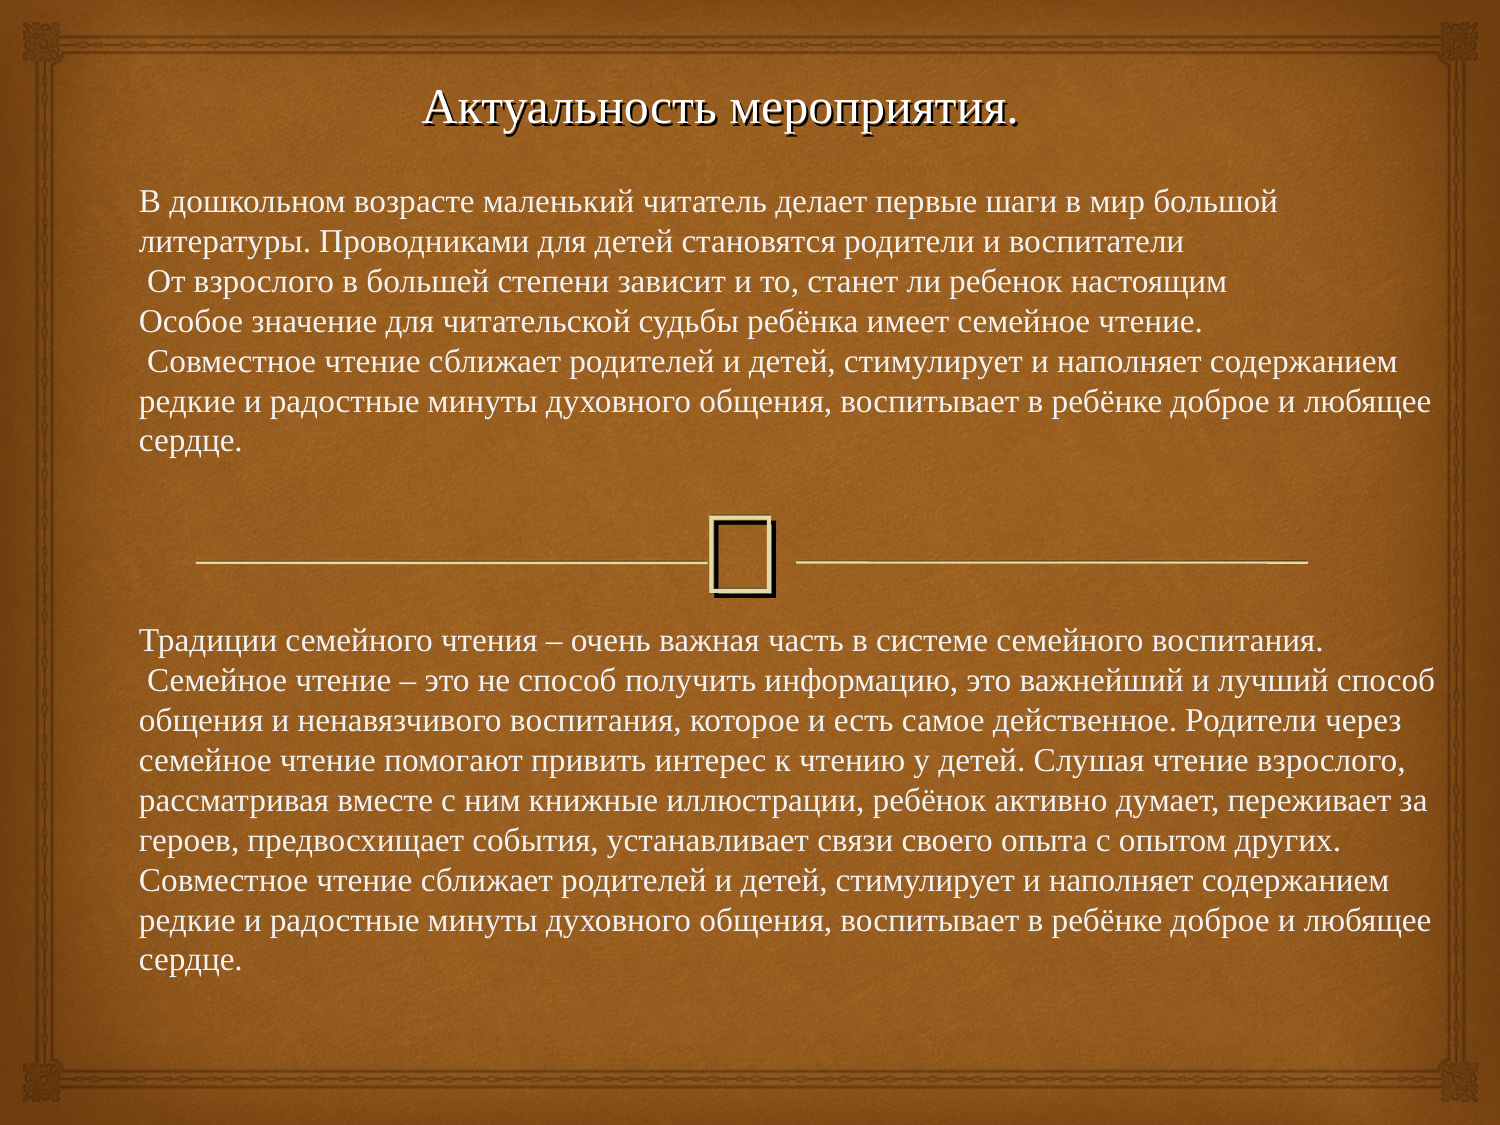

# Актуальность мероприятия.
В дошкольном возрасте маленький читатель делает первые шаги в мир большой литературы. Проводниками для детей становятся родители и воспитатели
 От взрослого в большей степени зависит и то, станет ли ребенок настоящим
Особое значение для читательской судьбы ребёнка имеет семейное чтение.
 Совместное чтение сближает родителей и детей, стимулирует и наполняет содержанием редкие и радостные минуты духовного общения, воспитывает в ребёнке доброе и любящее сердце.
Традиции семейного чтения – очень важная часть в системе семейного воспитания.
 Семейное чтение – это не способ получить информацию, это важнейший и лучший способ общения и ненавязчивого воспитания, которое и есть самое действенное. Родители через семейное чтение помогают привить интерес к чтению у детей. Слушая чтение взрослого, рассматривая вместе с ним книжные иллюстрации, ребёнок активно думает, переживает за героев, предвосхищает события, устанавливает связи своего опыта с опытом других. Совместное чтение сближает родителей и детей, стимулирует и наполняет содержанием редкие и радостные минуты духовного общения, воспитывает в ребёнке доброе и любящее сердце.